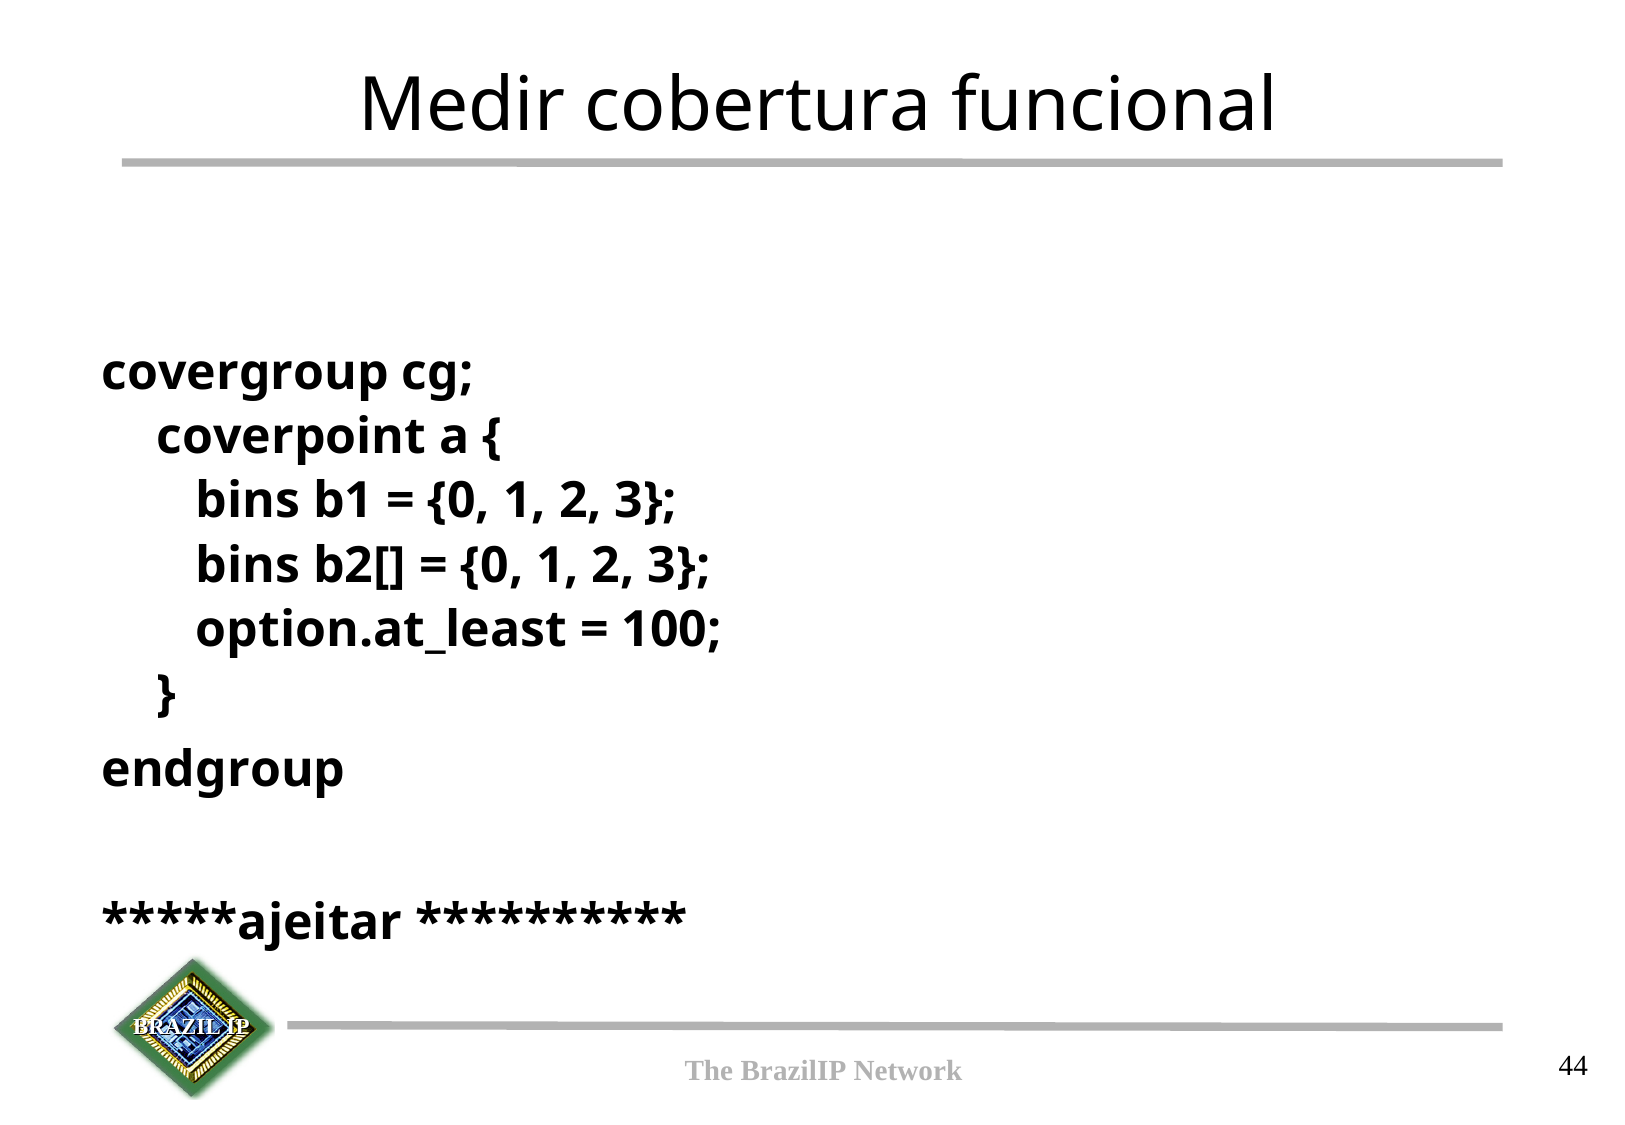

# Medir cobertura funcional
covergroup cg;
coverpoint a {
 bins b1 = {0, 1, 2, 3};
 bins b2[] = {0, 1, 2, 3};
 option.at_least = 100;
}
endgroup
*****ajeitar **********
44